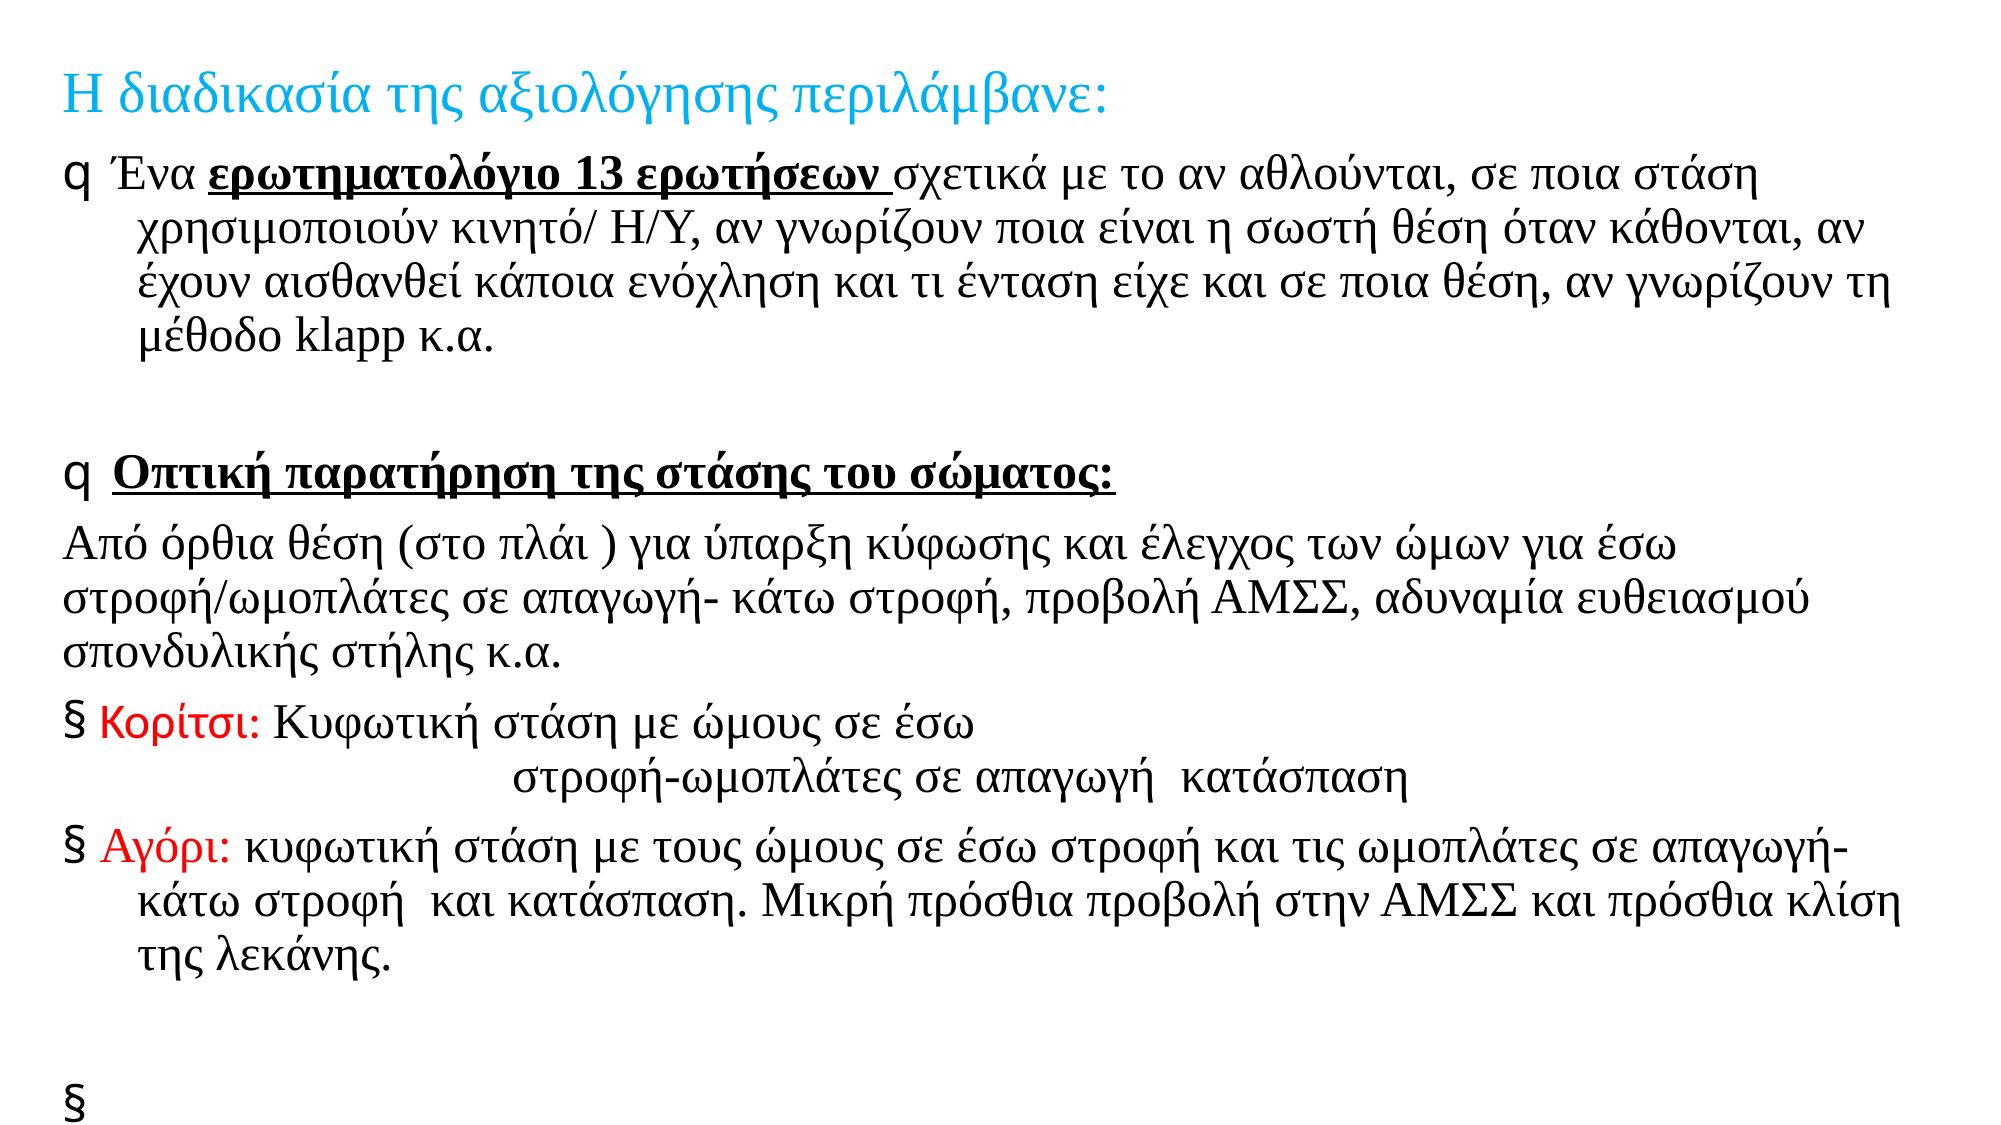

# Η διαδικασία της αξιολόγησης περιλάμβανε:
 Ένα ερωτηματολόγιο 13 ερωτήσεων σχετικά με το αν αθλούνται, σε ποια στάση χρησιμοποιούν κινητό/ Η/Υ, αν γνωρίζουν ποια είναι η σωστή θέση όταν κάθονται, αν έχουν αισθανθεί κάποια ενόχληση και τι ένταση είχε και σε ποια θέση, αν γνωρίζουν τη μέθοδο klapp κ.α.
 Οπτική παρατήρηση της στάσης του σώματος:
Από όρθια θέση (στο πλάι ) για ύπαρξη κύφωσης και έλεγχος των ώμων για έσω στροφή/ωμοπλάτες σε απαγωγή- κάτω στροφή, προβολή ΑΜΣΣ, αδυναμία ευθειασμού σπονδυλικής στήλης κ.α.
Κορίτσι: Κυφωτική στάση με ώμους σε έσω στροφή-ωμοπλάτες σε απαγωγή κατάσπαση
Αγόρι: κυφωτική στάση με τους ώμους σε έσω στροφή και τις ωμοπλάτες σε απαγωγή- κάτω στροφή και κατάσπαση. Μικρή πρόσθια προβολή στην ΑΜΣΣ και πρόσθια κλίση της λεκάνης.